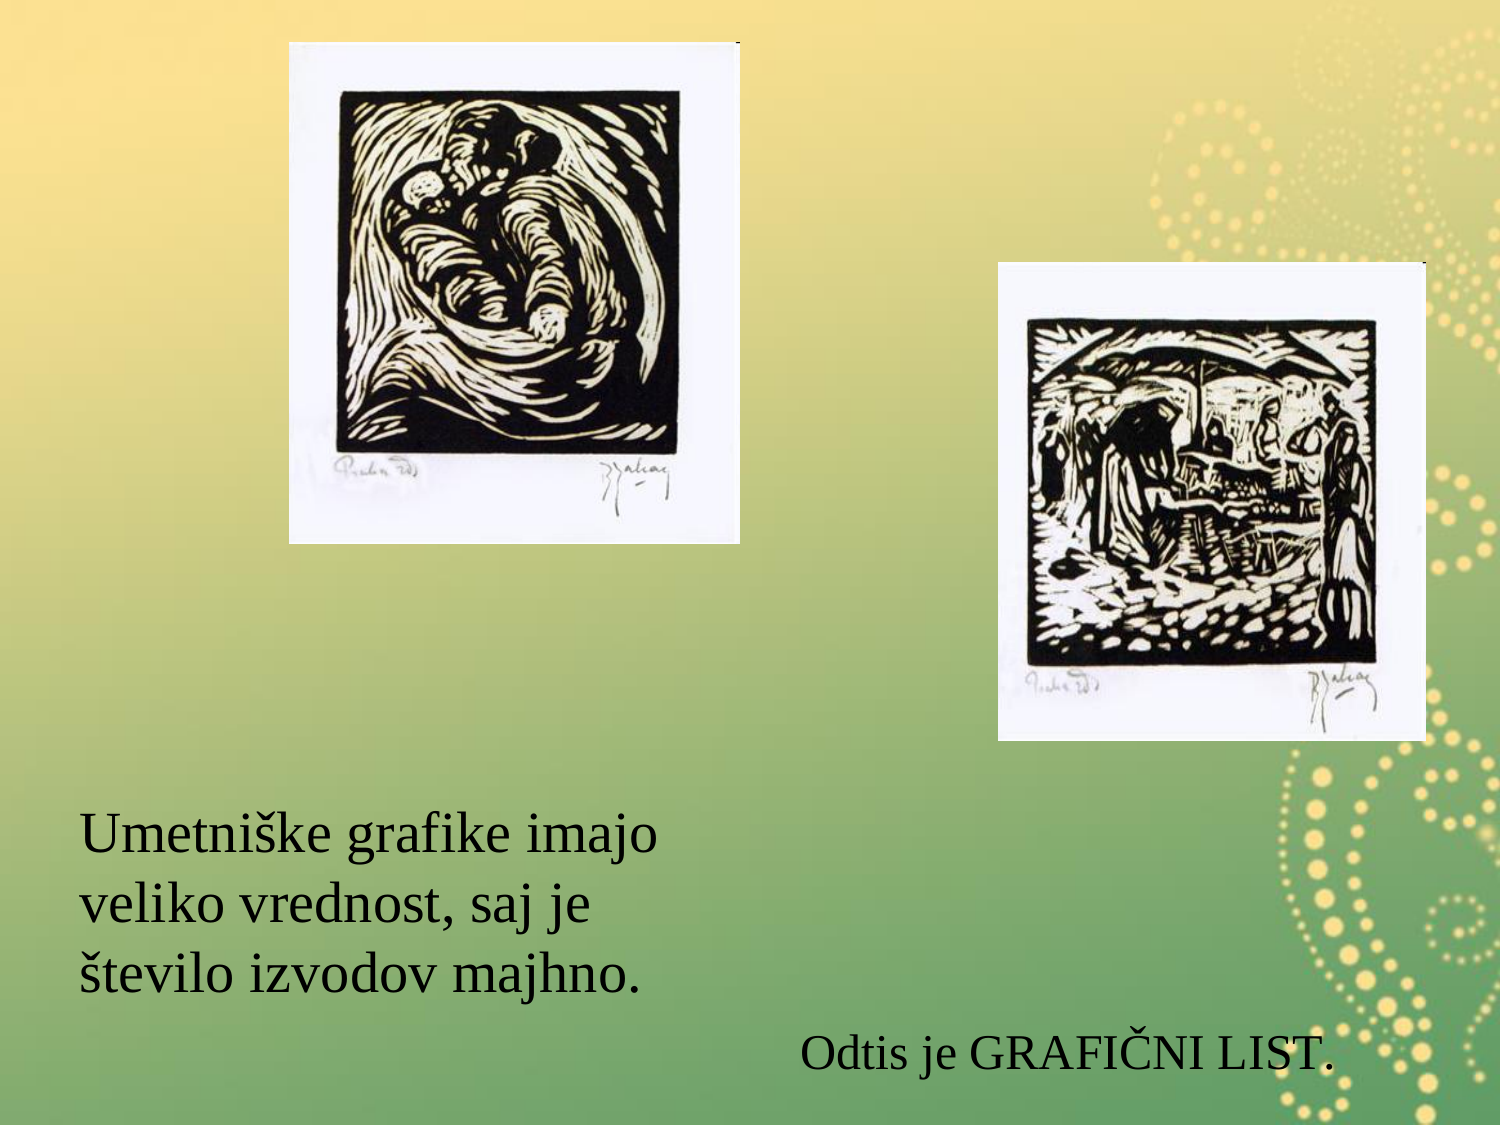

Umetniške grafike imajo veliko vrednost, saj je število izvodov majhno.
Odtis je GRAFIČNI LIST.